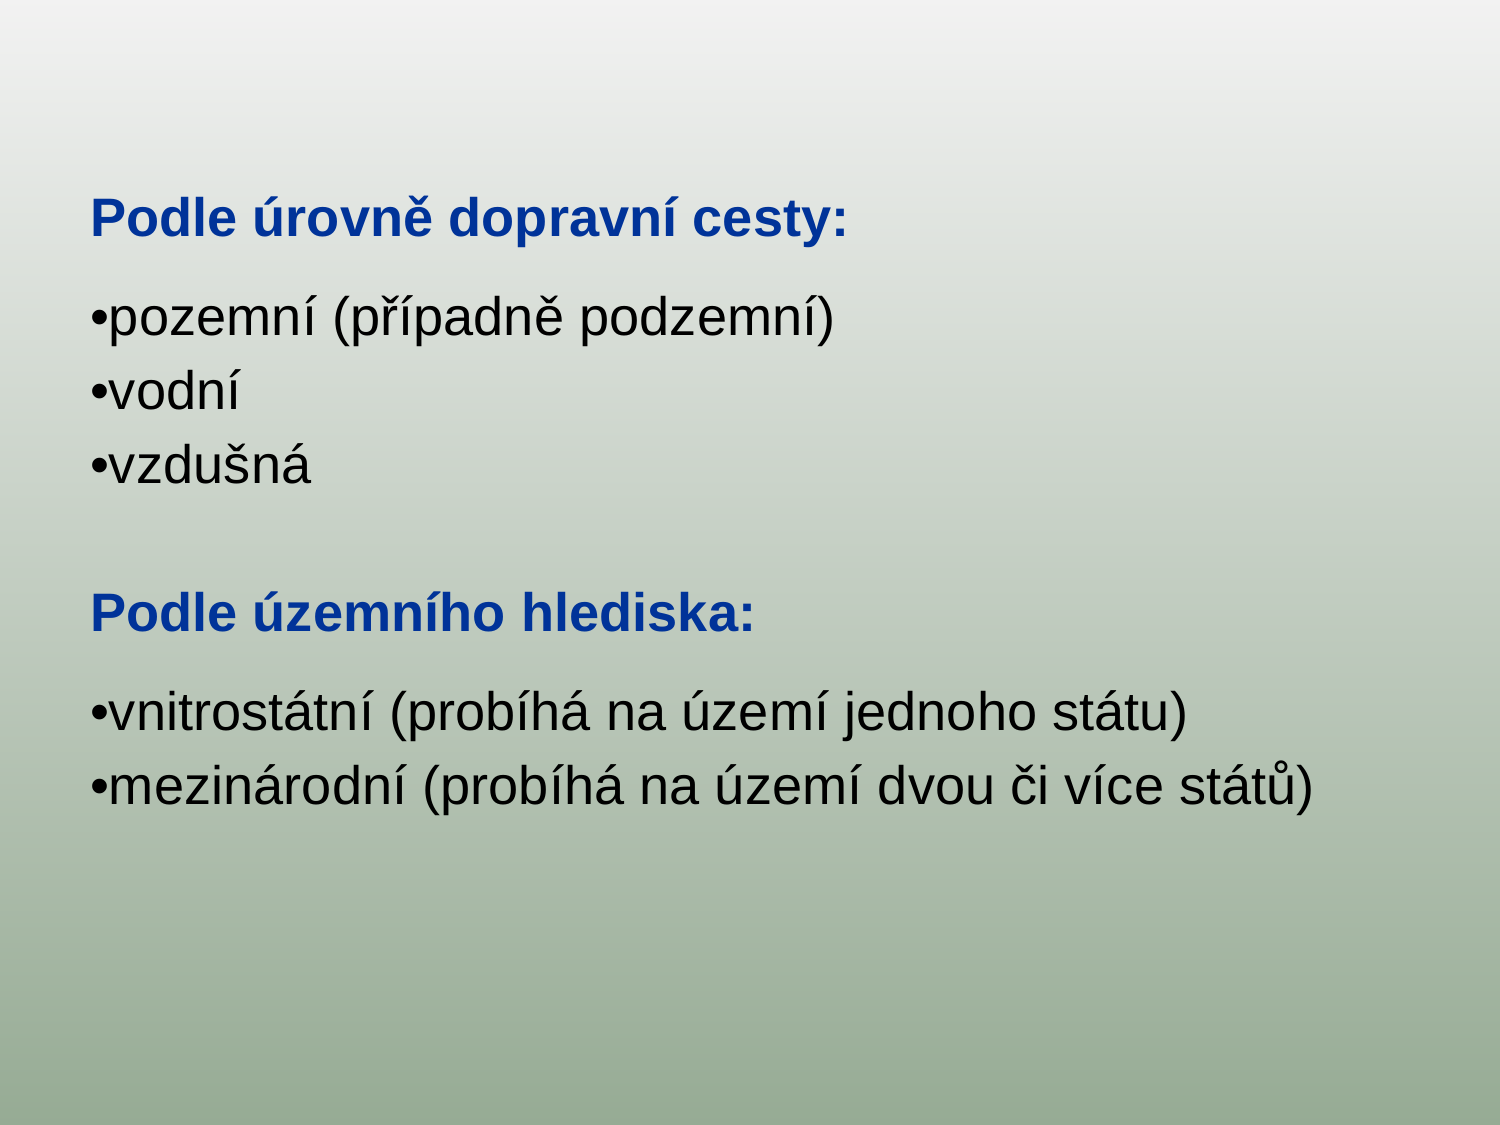

# Podle úrovně dopravní cesty:
pozemní (případně podzemní)
vodní
vzdušná
Podle územního hlediska:
vnitrostátní (probíhá na území jednoho státu)
mezinárodní (probíhá na území dvou či více států)